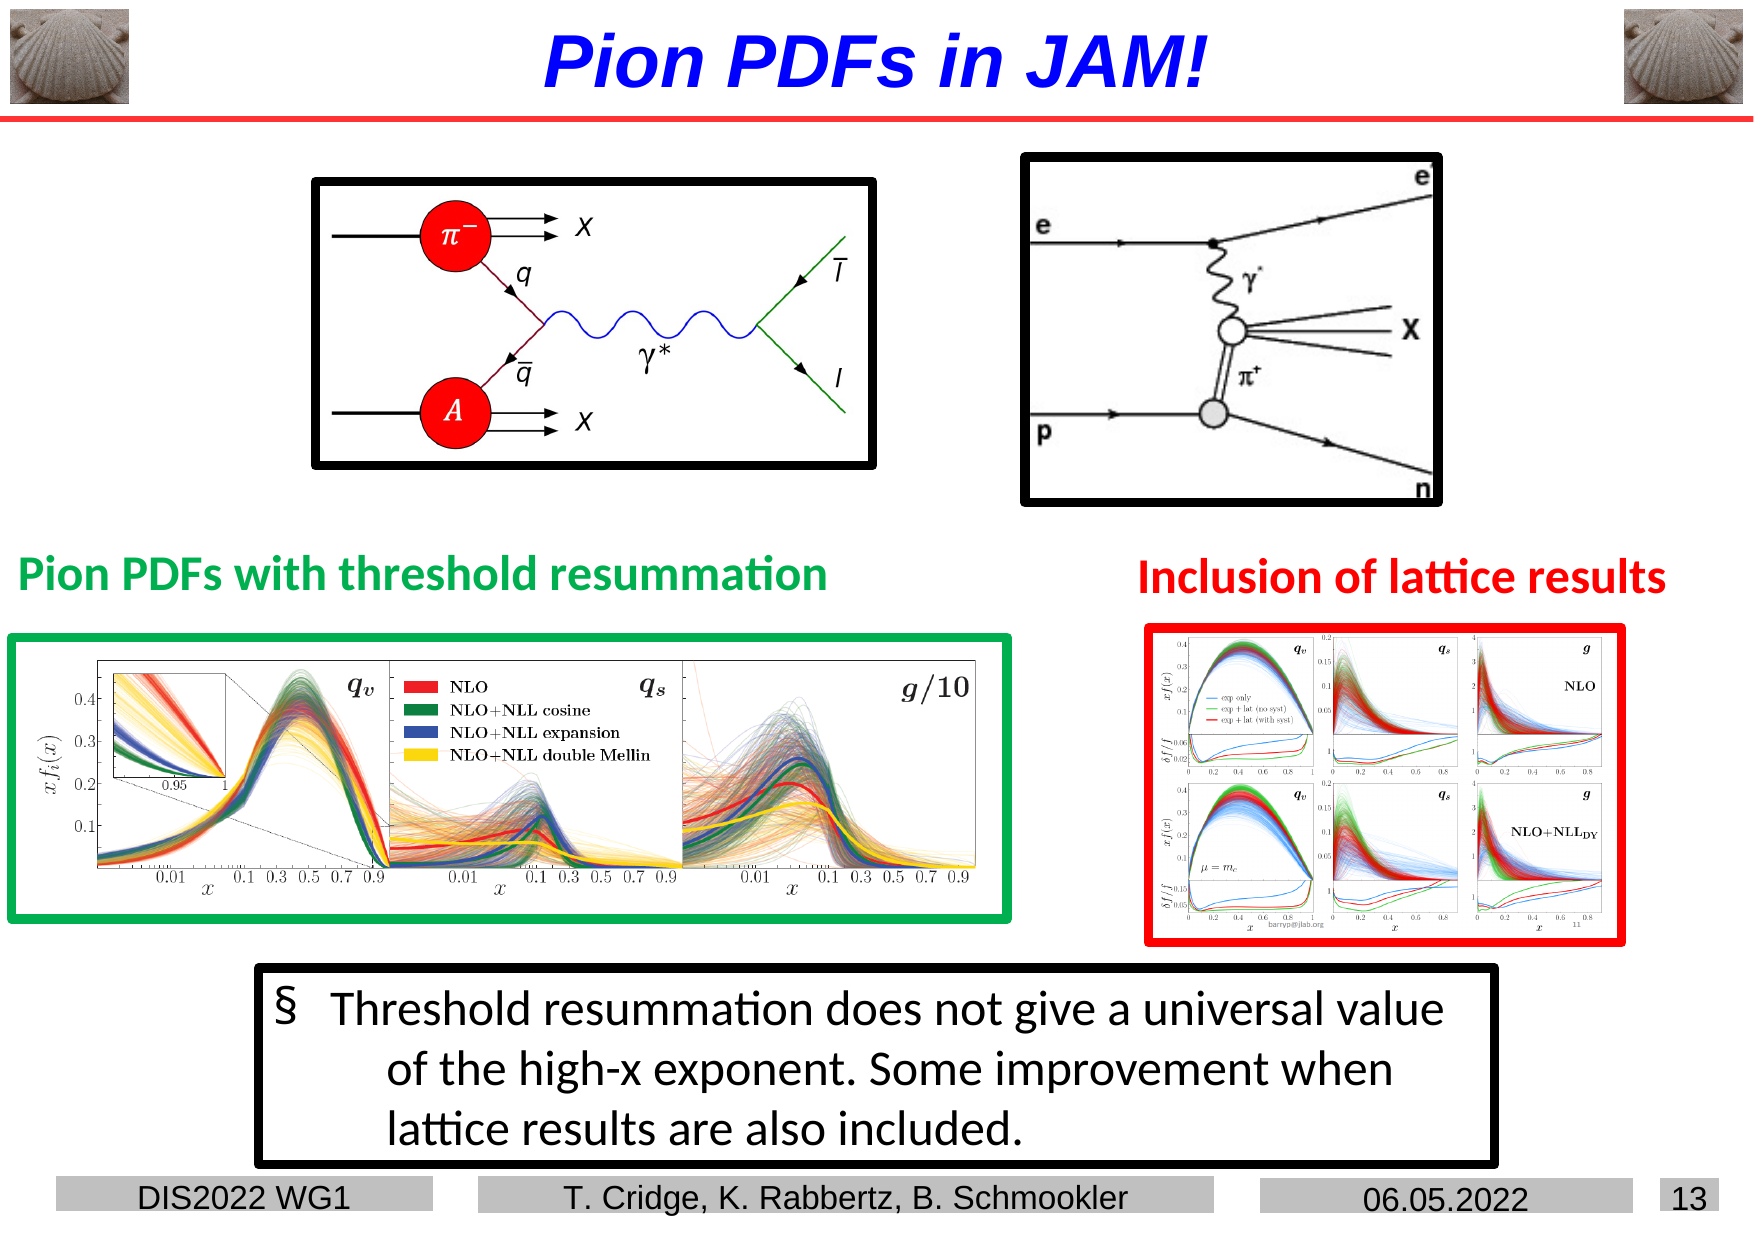

# Pion PDFs in JAM!
Pion PDFs with threshold resummation
Inclusion of lattice results
Threshold resummation does not give a universal value of the high-x exponent. Some improvement when lattice results are also included.